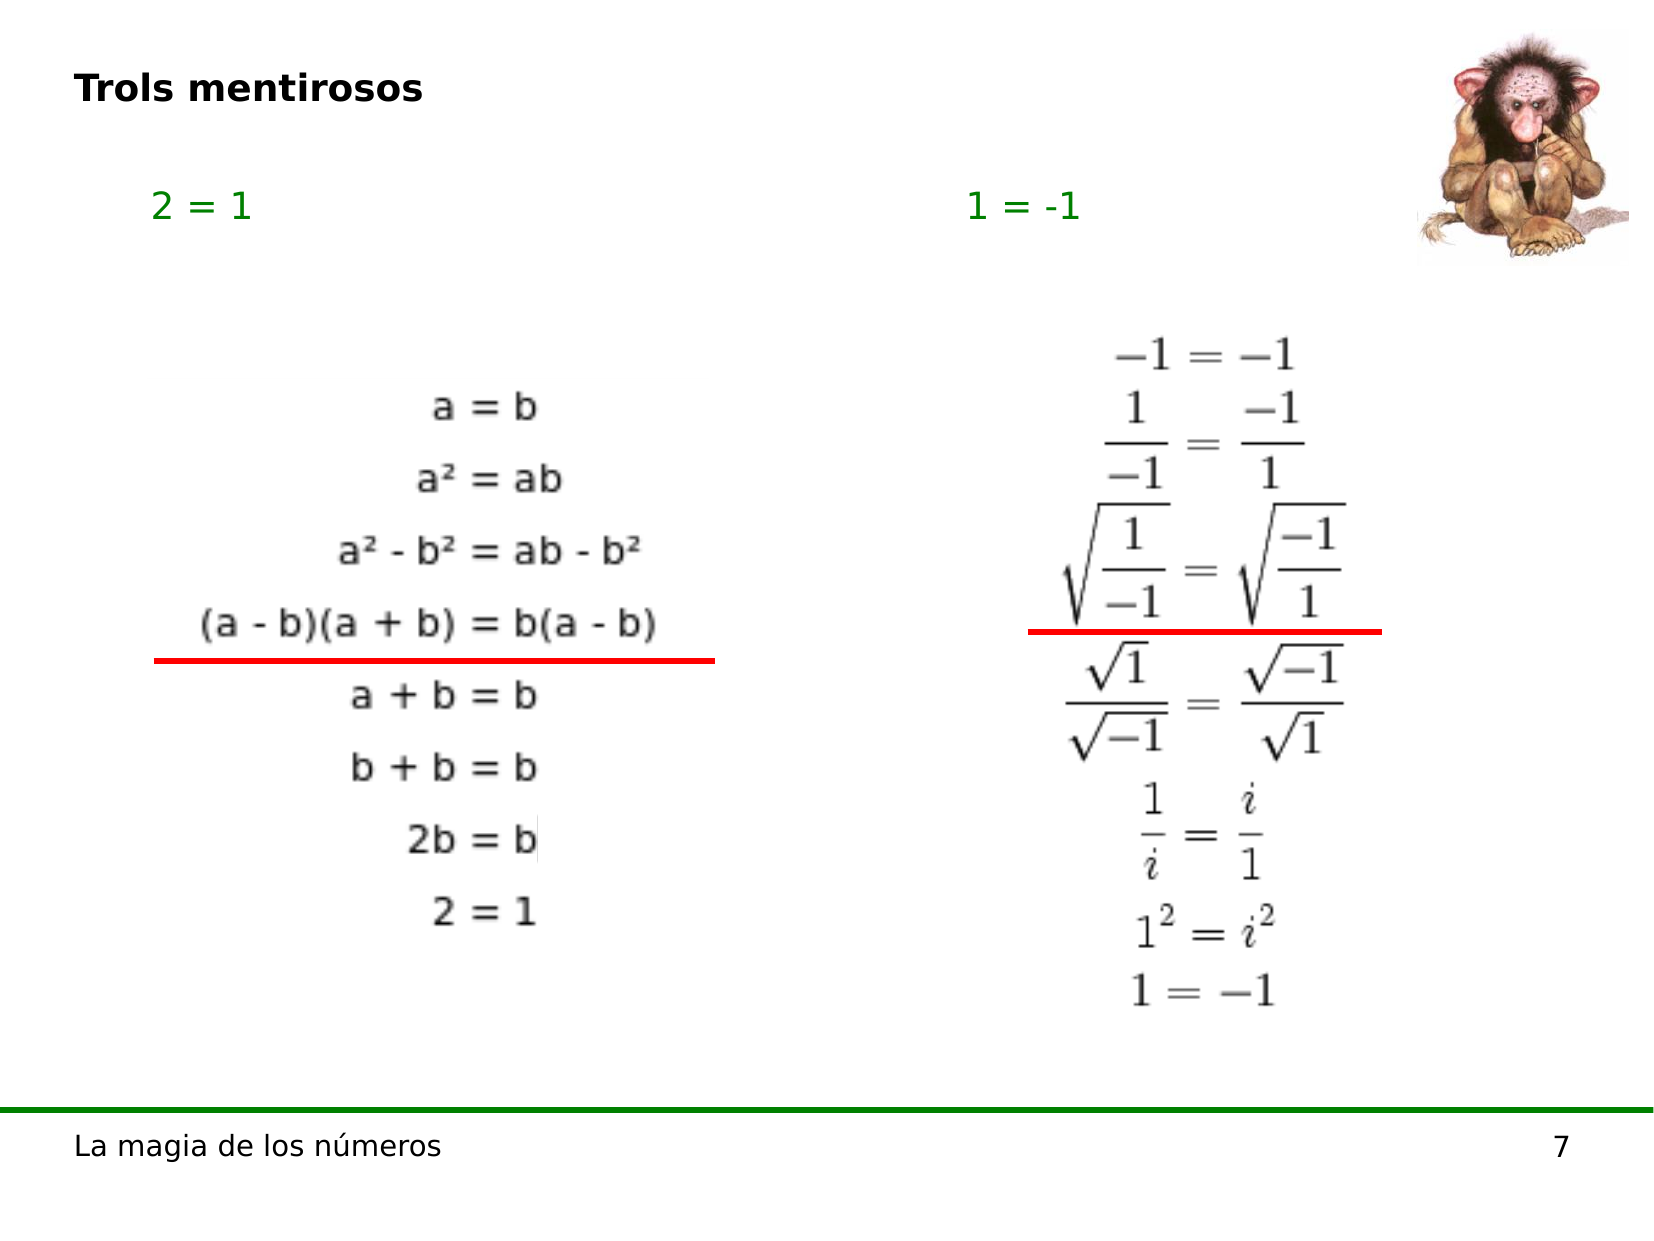

Trols mentirosos
1 = -1
2 = 1
La magia de los números
7